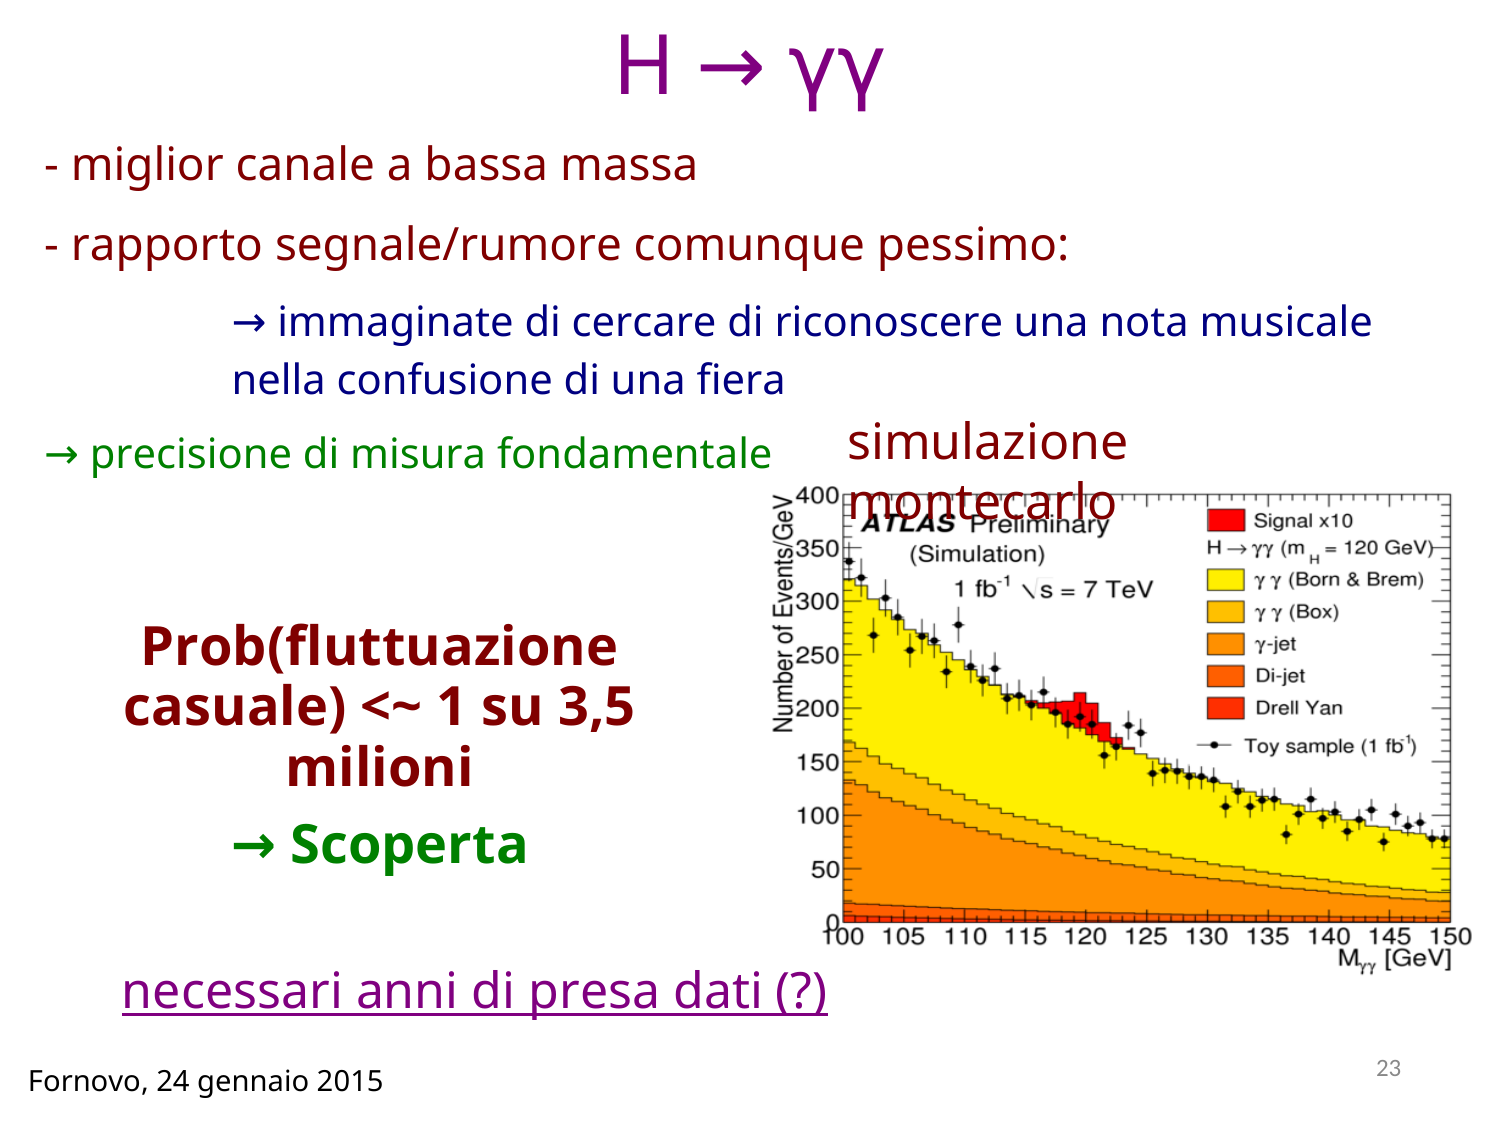

H → γγ
- miglior canale a bassa massa
- rapporto segnale/rumore comunque pessimo:
→ immaginate di cercare di riconoscere una nota musicale nella confusione di una fiera
→ precisione di misura fondamentale
simulazione montecarlo
# Prob(fluttuazione casuale) <~ 1 su 3,5 milioni
→ Scoperta
necessari anni di presa dati (?)
23